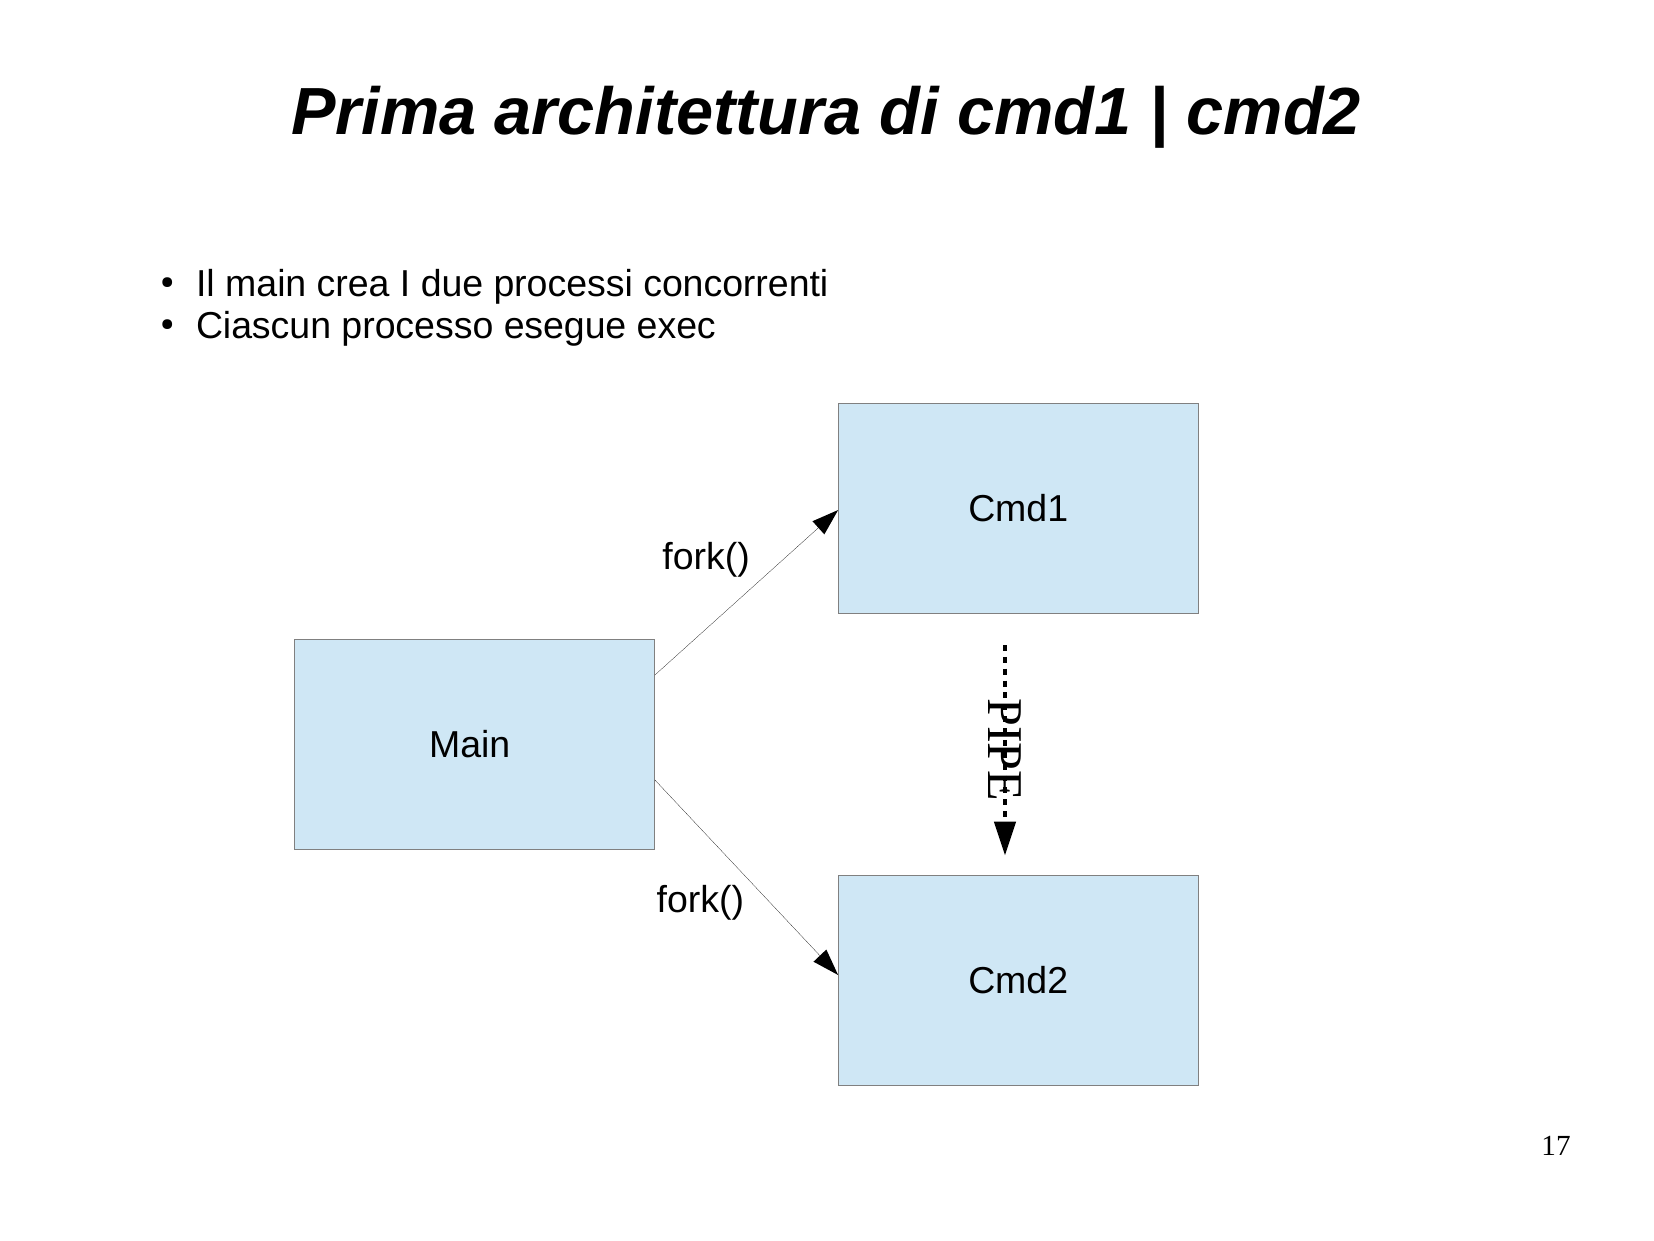

# Prima architettura di cmd1 | cmd2
Il main crea I due processi concorrenti
Ciascun processo esegue exec
Cmd1
fork()
Main
PIPE
fork()
Cmd2
17